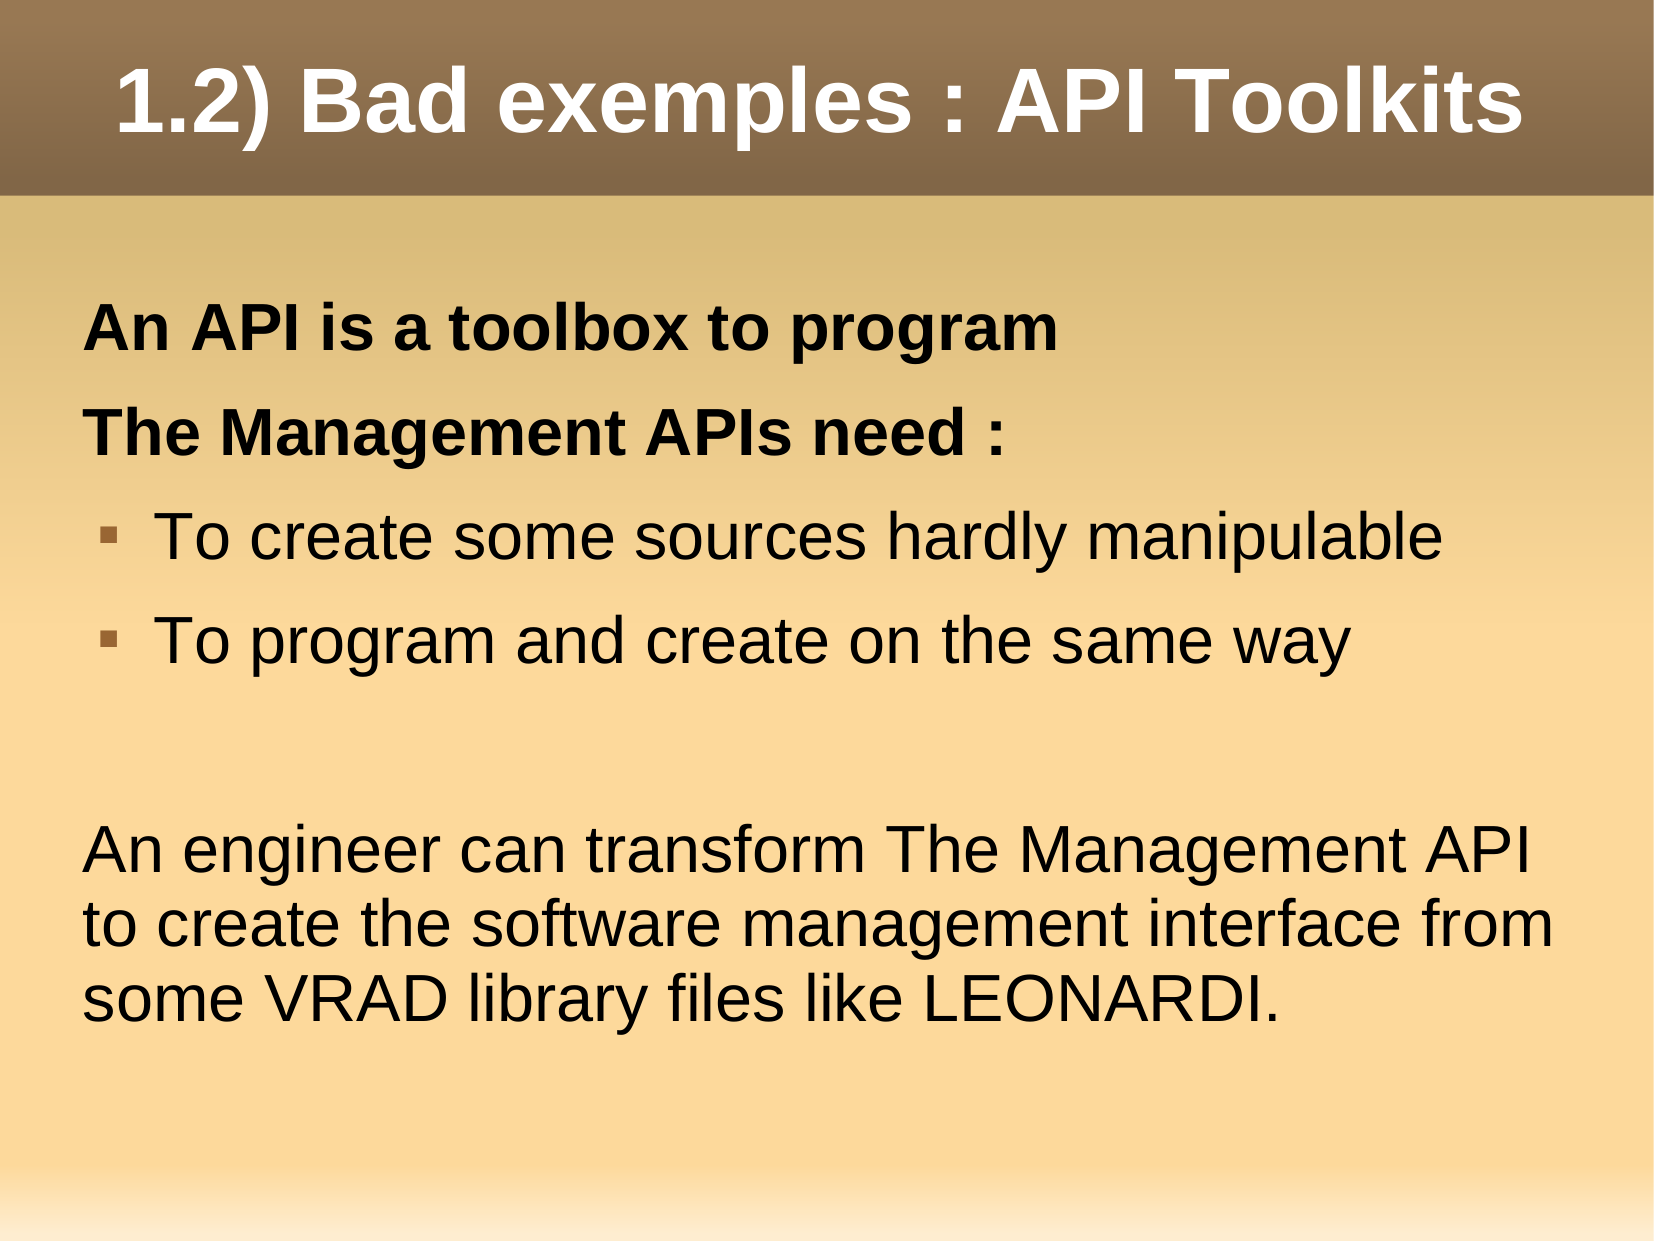

# 1.2) Bad exemples : API Toolkits
An API is a toolbox to program
The Management APIs need :
To create some sources hardly manipulable
To program and create on the same way
An engineer can transform The Management API to create the software management interface from some VRAD library files like LEONARDI.